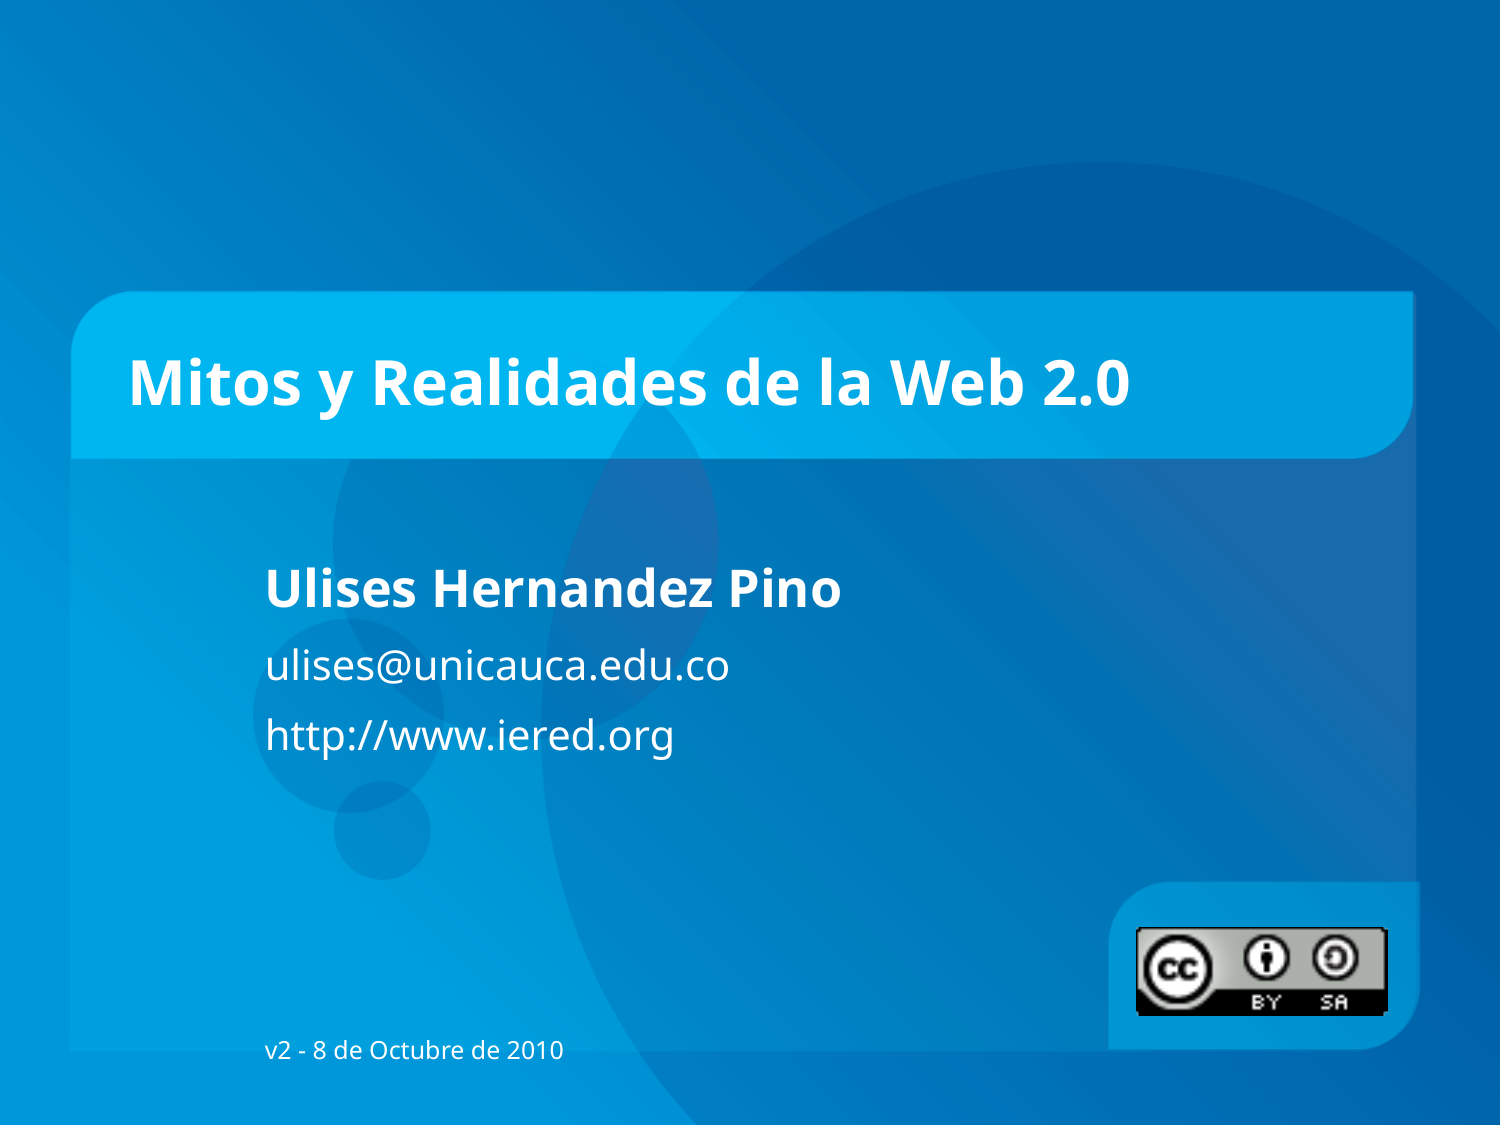

# Mitos y Realidades de la Web 2.0
Ulises Hernandez Pino
ulises@unicauca.edu.co
http://www.iered.org
v2 - 8 de Octubre de 2010